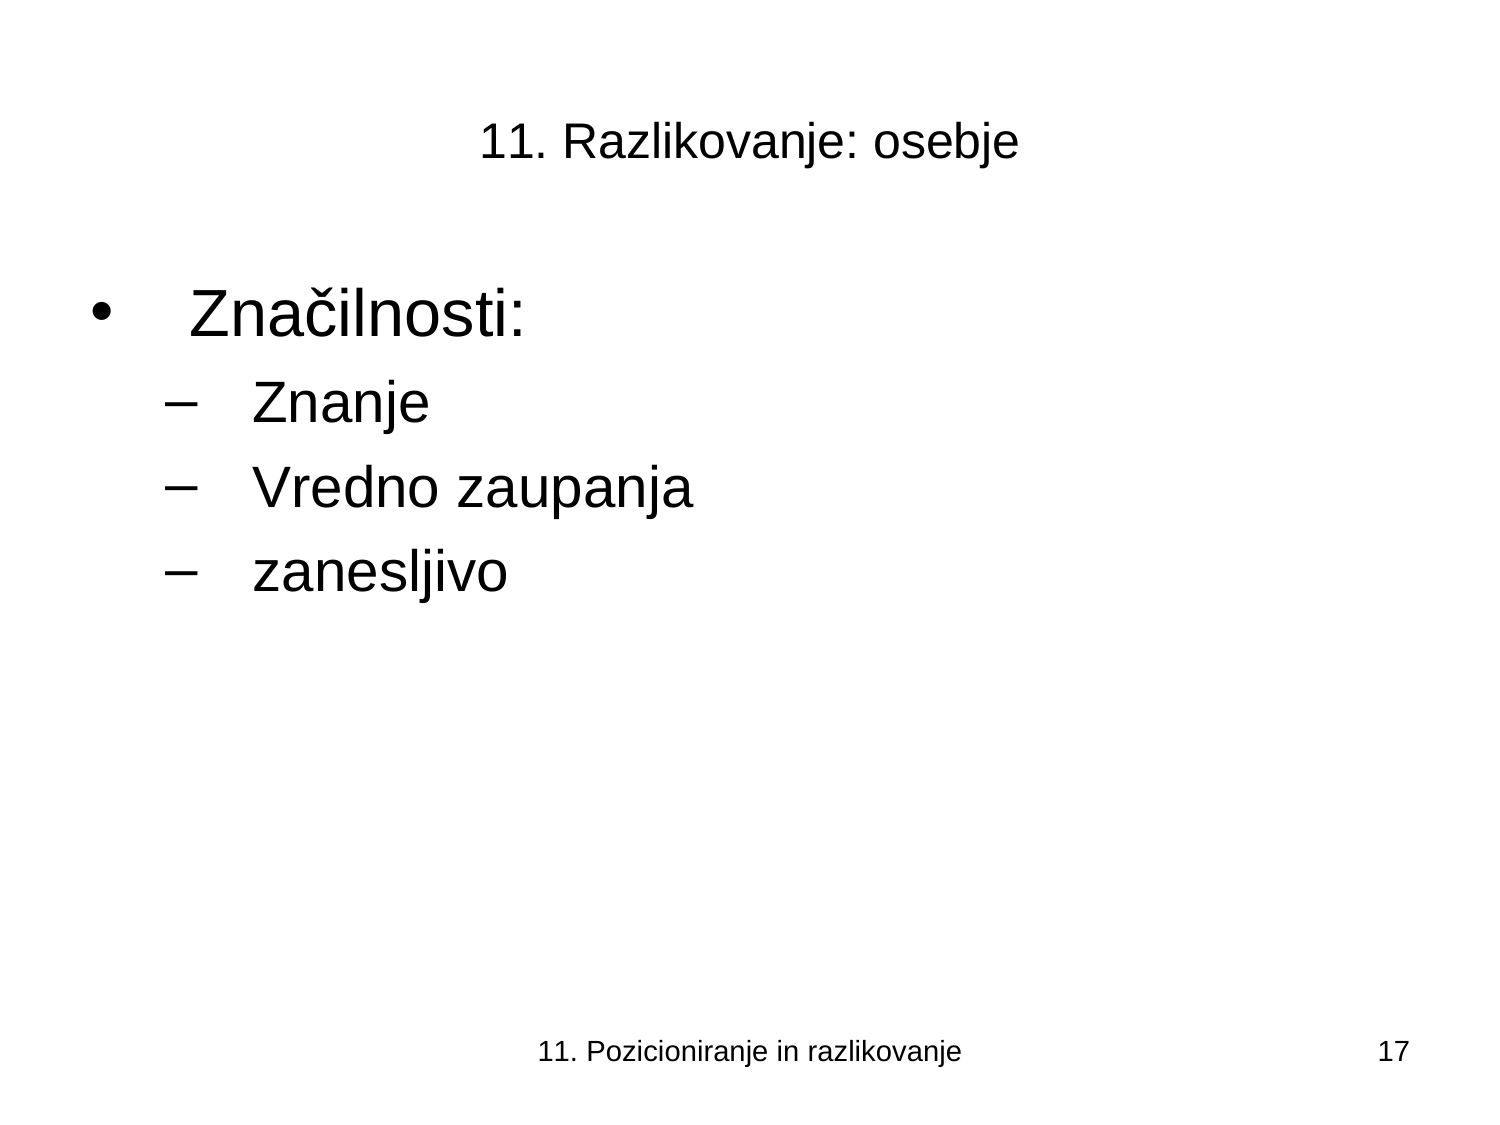

# 11. Razlikovanje: osebje
Značilnosti:
Znanje
Vredno zaupanja
zanesljivo
11. Pozicioniranje in razlikovanje